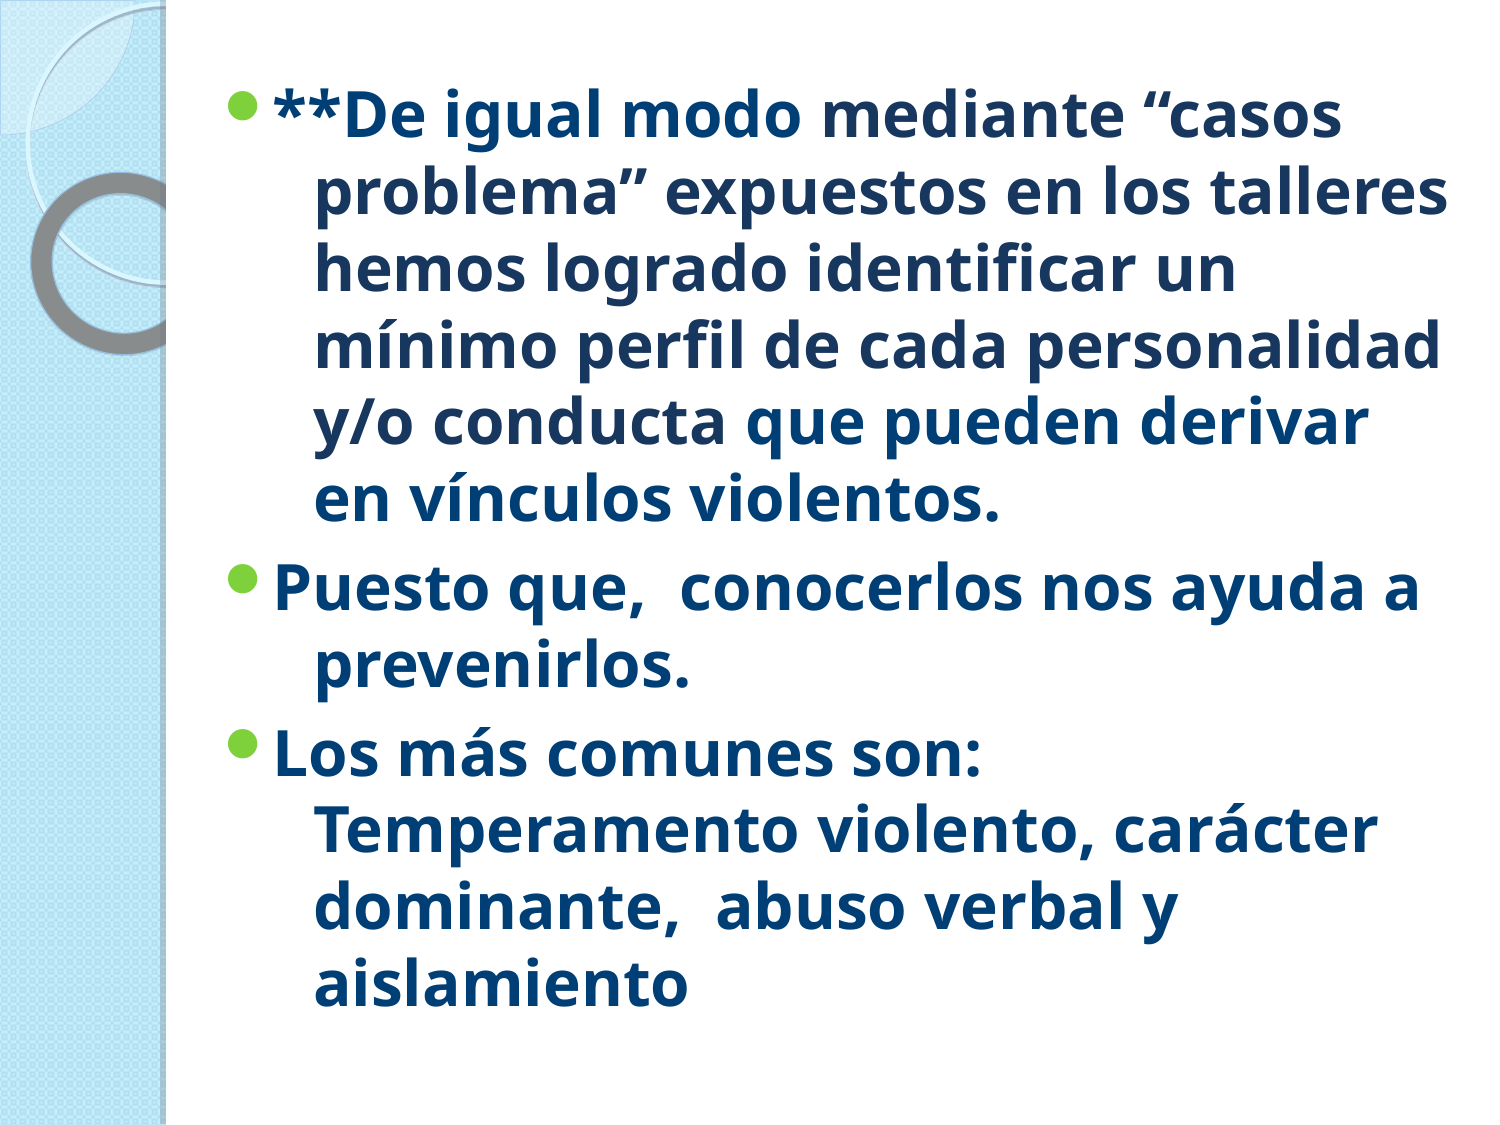

# **De igual modo mediante “casos problema” expuestos en los talleres hemos logrado identificar un mínimo perfil de cada personalidad y/o conducta que pueden derivar en vínculos violentos.
Puesto que, conocerlos nos ayuda a prevenirlos.
Los más comunes son: Temperamento violento, carácter dominante, abuso verbal y aislamiento